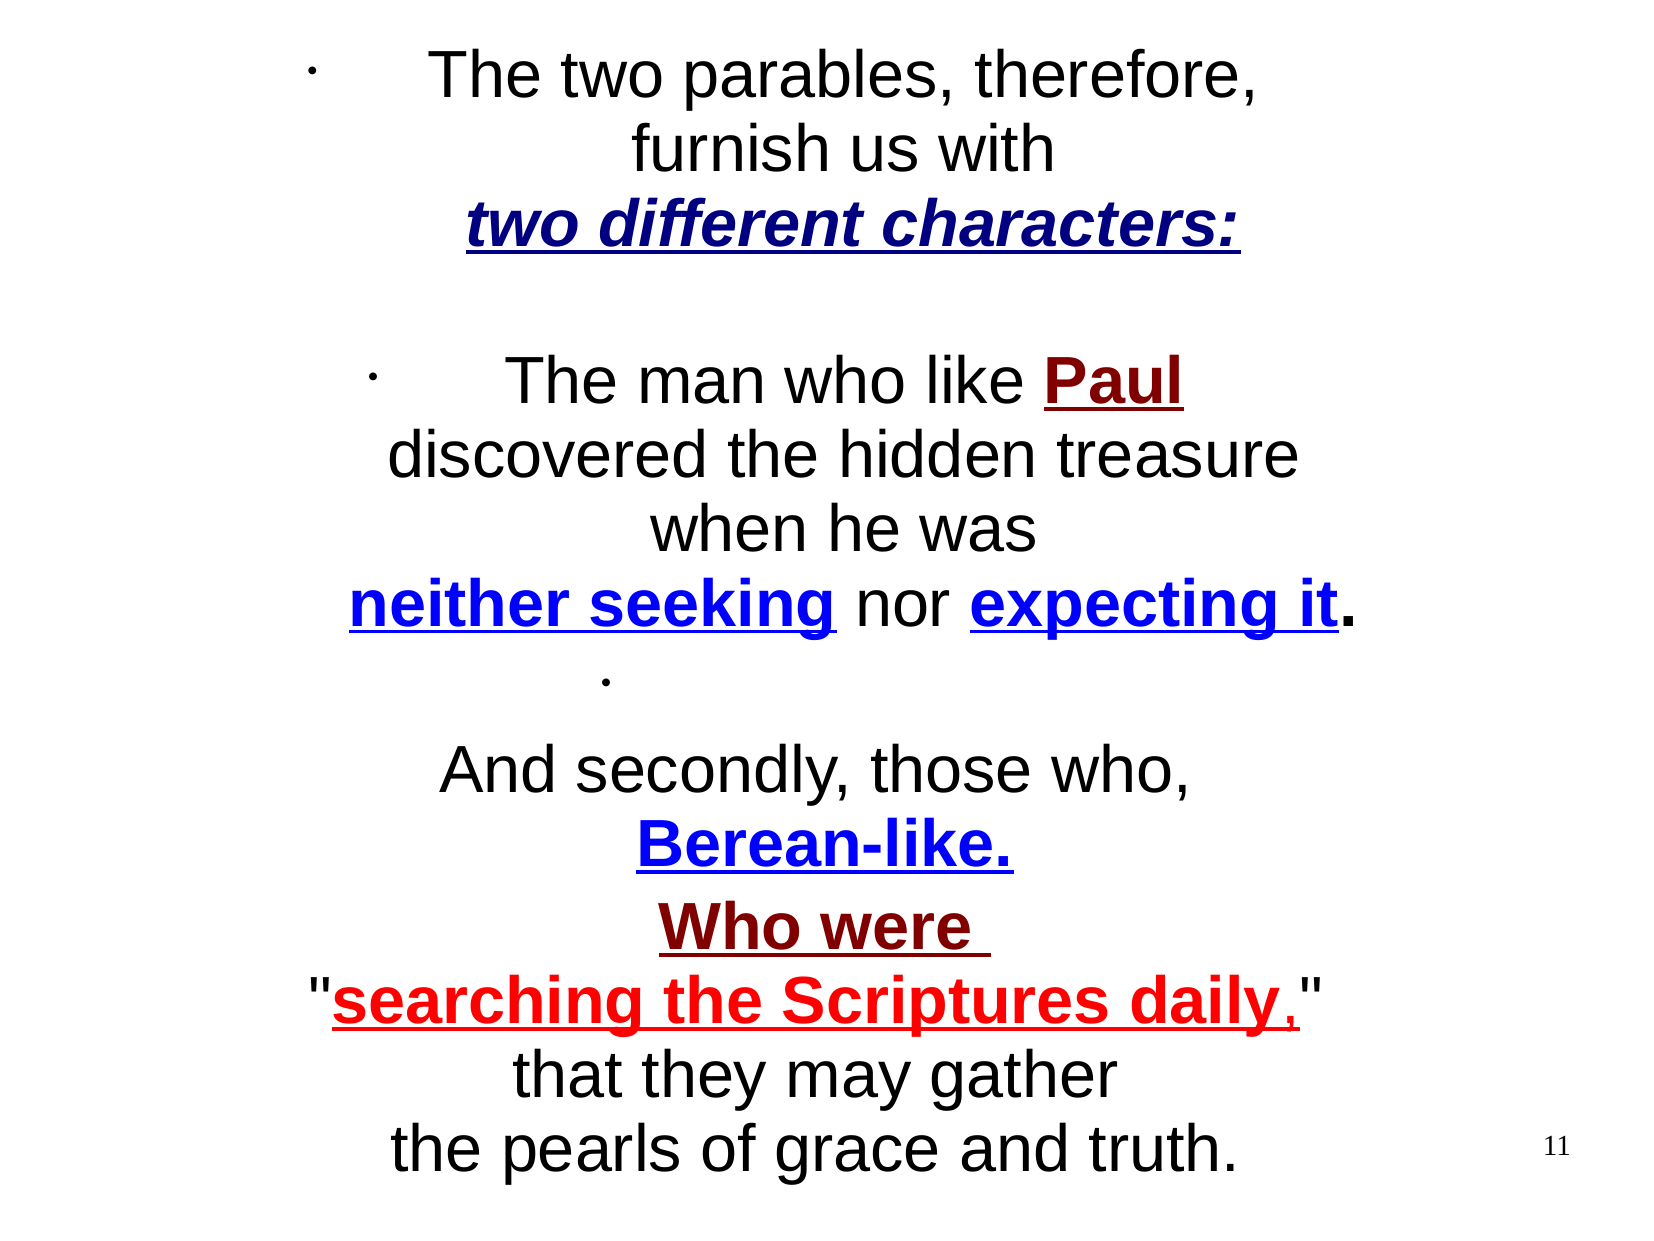

# The two parables, therefore, furnish us with two different characters:
The man who like Paul
discovered the hidden treasure
when he was
neither seeking nor expecting it.
And secondly, those who,
Berean-like.
Who were
"searching the Scriptures daily,"
that they may gather
the pearls of grace and truth.
11